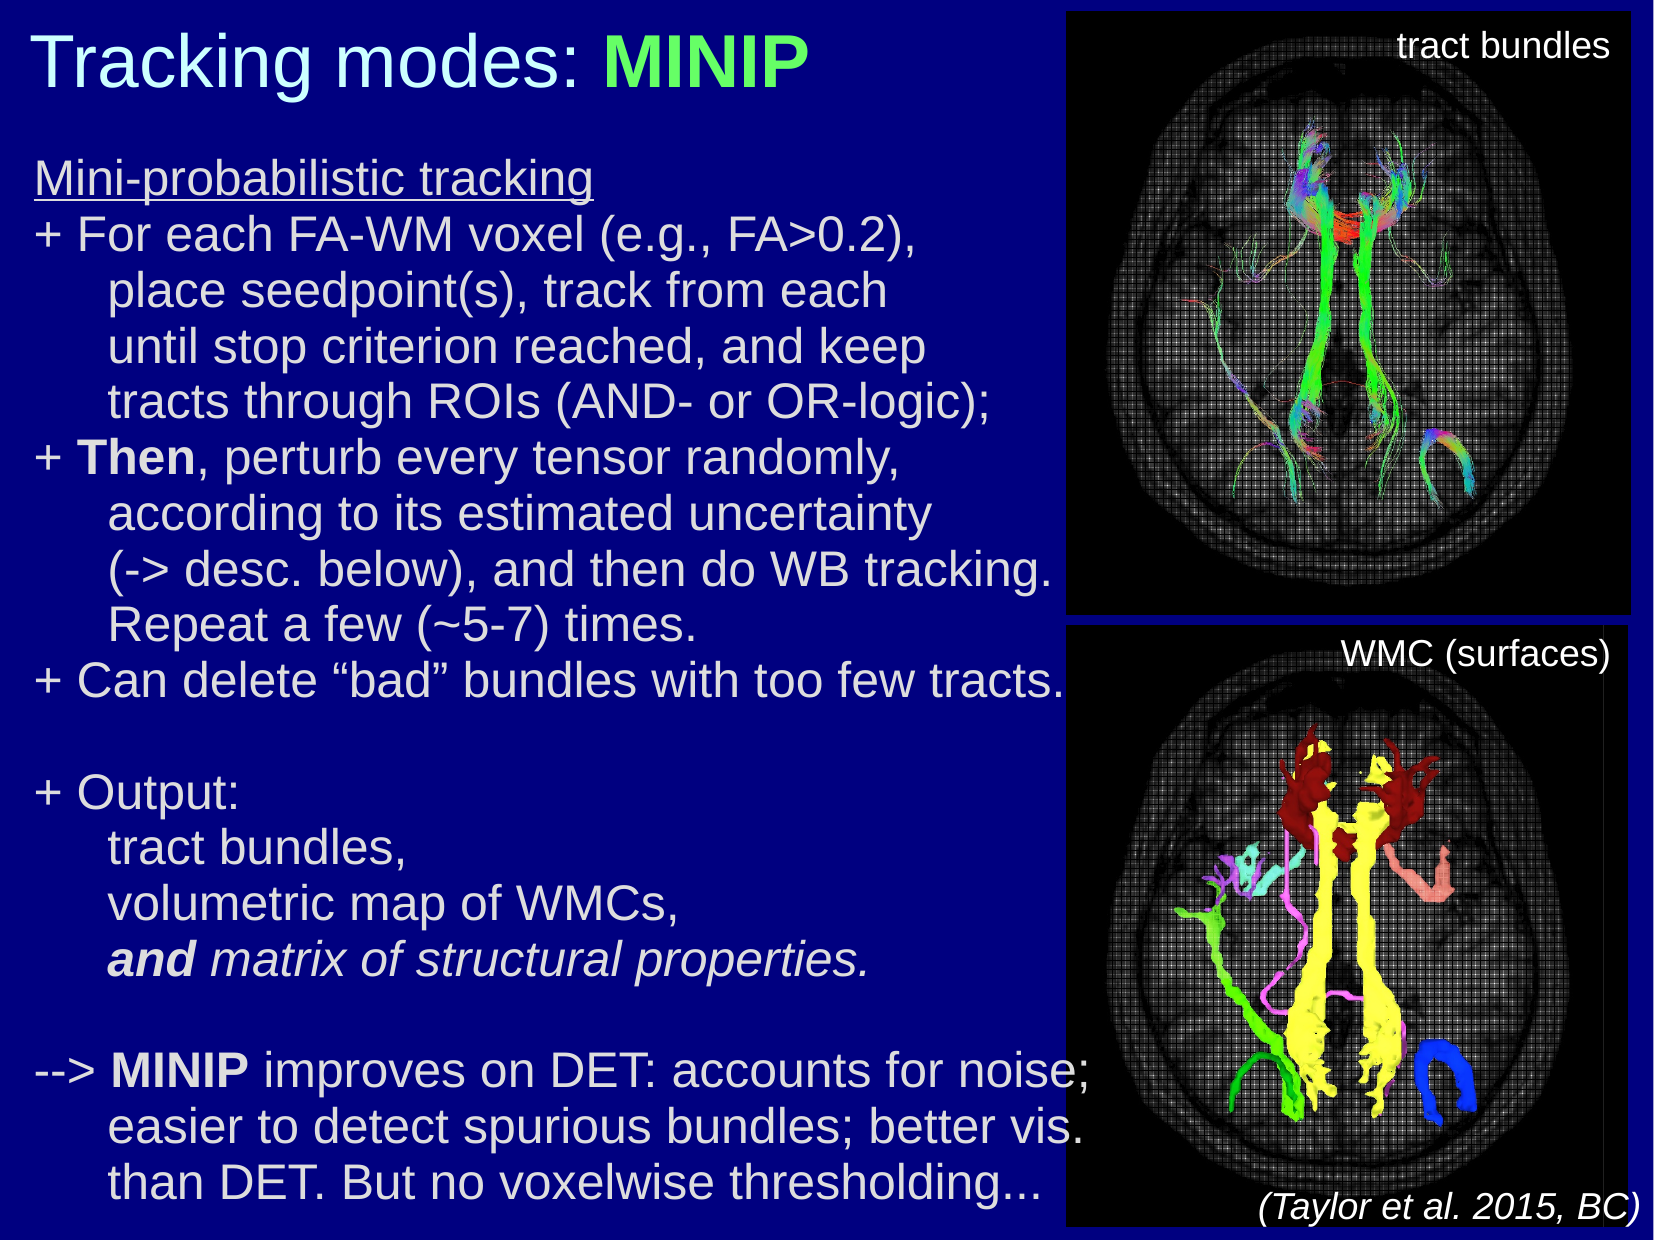

# Tracking modes: MINIP
tract bundles
Mini-probabilistic tracking
+ For each FA-WM voxel (e.g., FA>0.2),
	place seedpoint(s), track from each
	until stop criterion reached, and keep
	tracts through ROIs (AND- or OR-logic);
+ Then, perturb every tensor randomly,
	according to its estimated uncertainty
	(-> desc. below), and then do WB tracking.
	Repeat a few (~5-7) times.
+ Can delete “bad” bundles with too few tracts.
+ Output:
	tract bundles,
	volumetric map of WMCs,
	and matrix of structural properties.
--> MINIP improves on DET: accounts for noise;
	easier to detect spurious bundles; better vis.
	than DET. But no voxelwise thresholding...
WMC (surfaces)
(Taylor et al. 2015, BC)